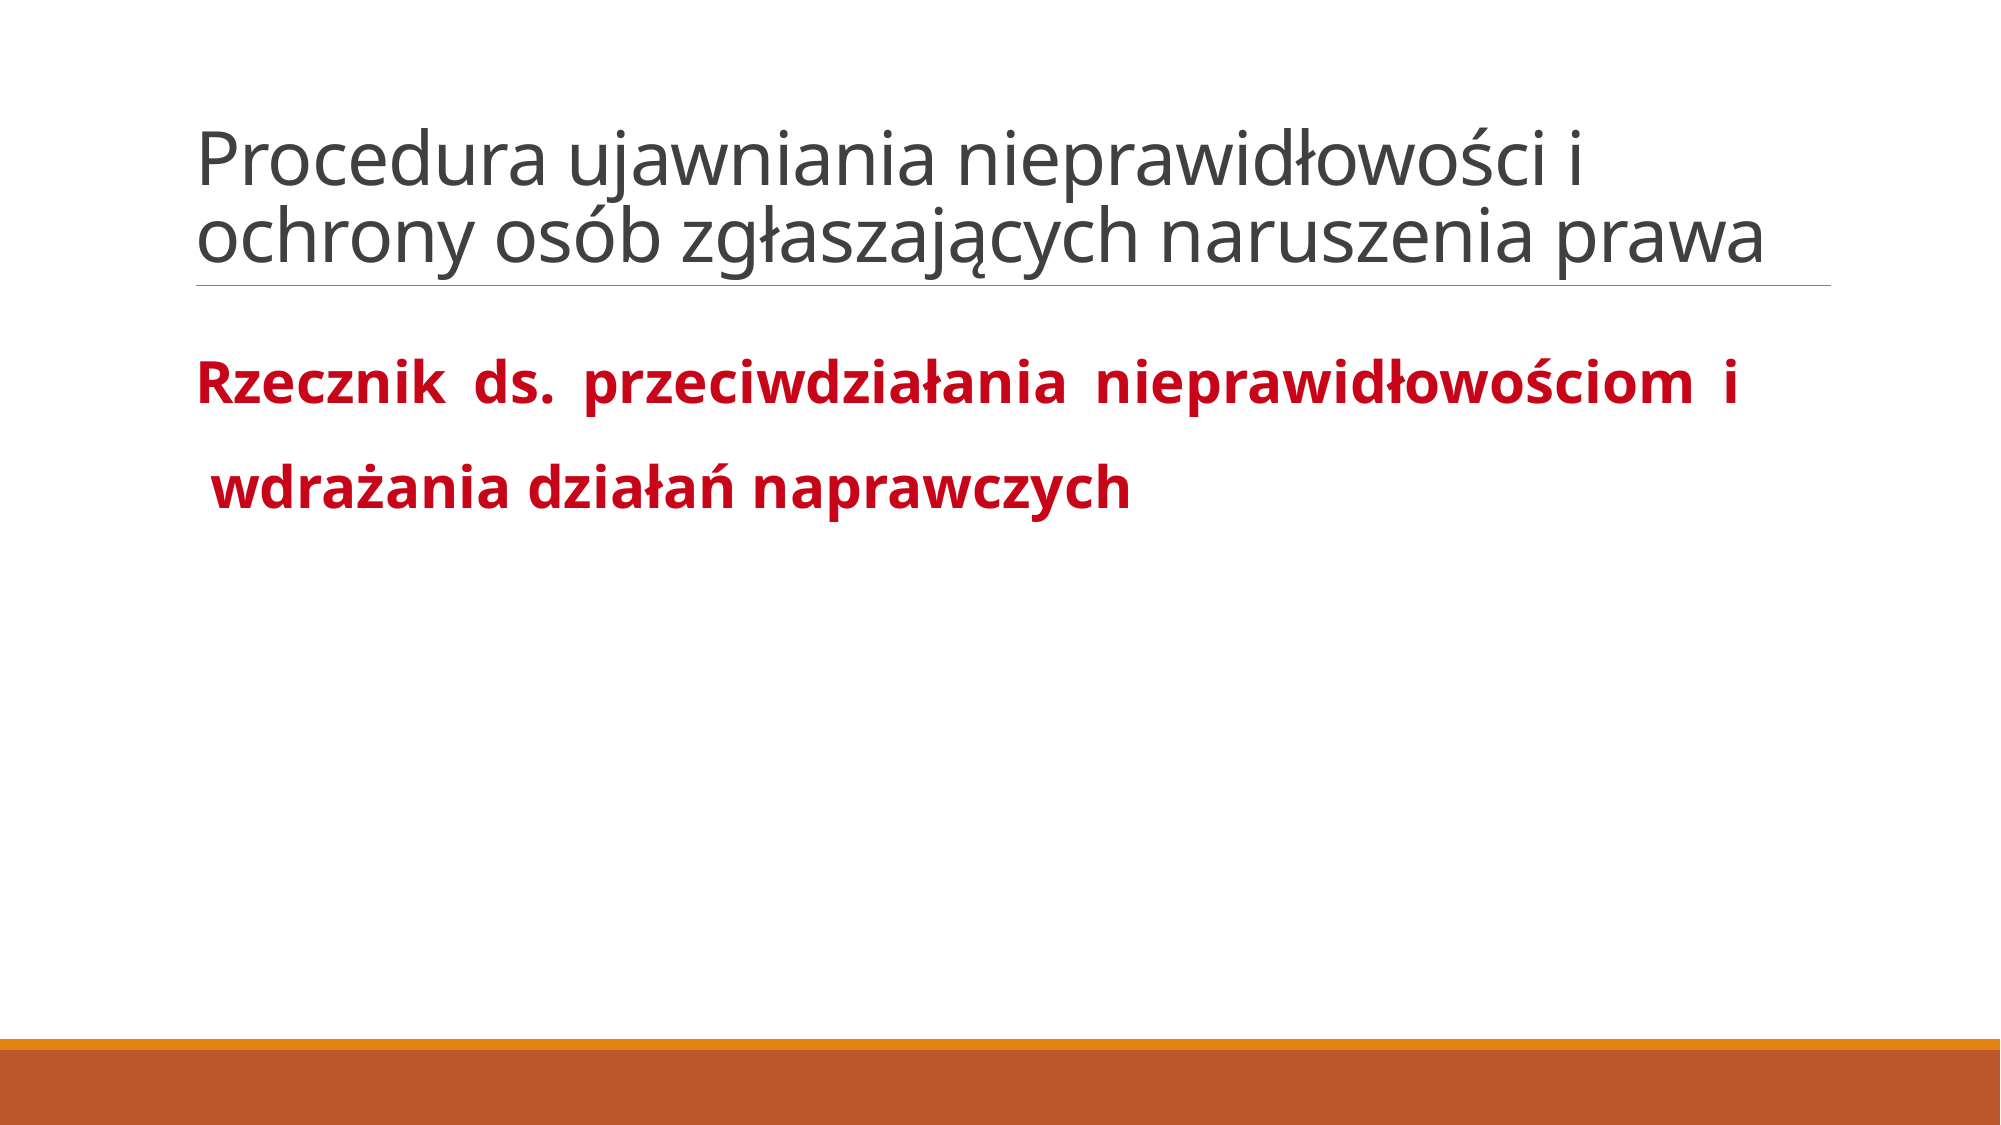

# Procedura ujawniania nieprawidłowości i ochrony osób zgłaszających naruszenia prawa
Rzecznik ds. przeciwdziałania nieprawidłowościom i wdrażania działań naprawczych